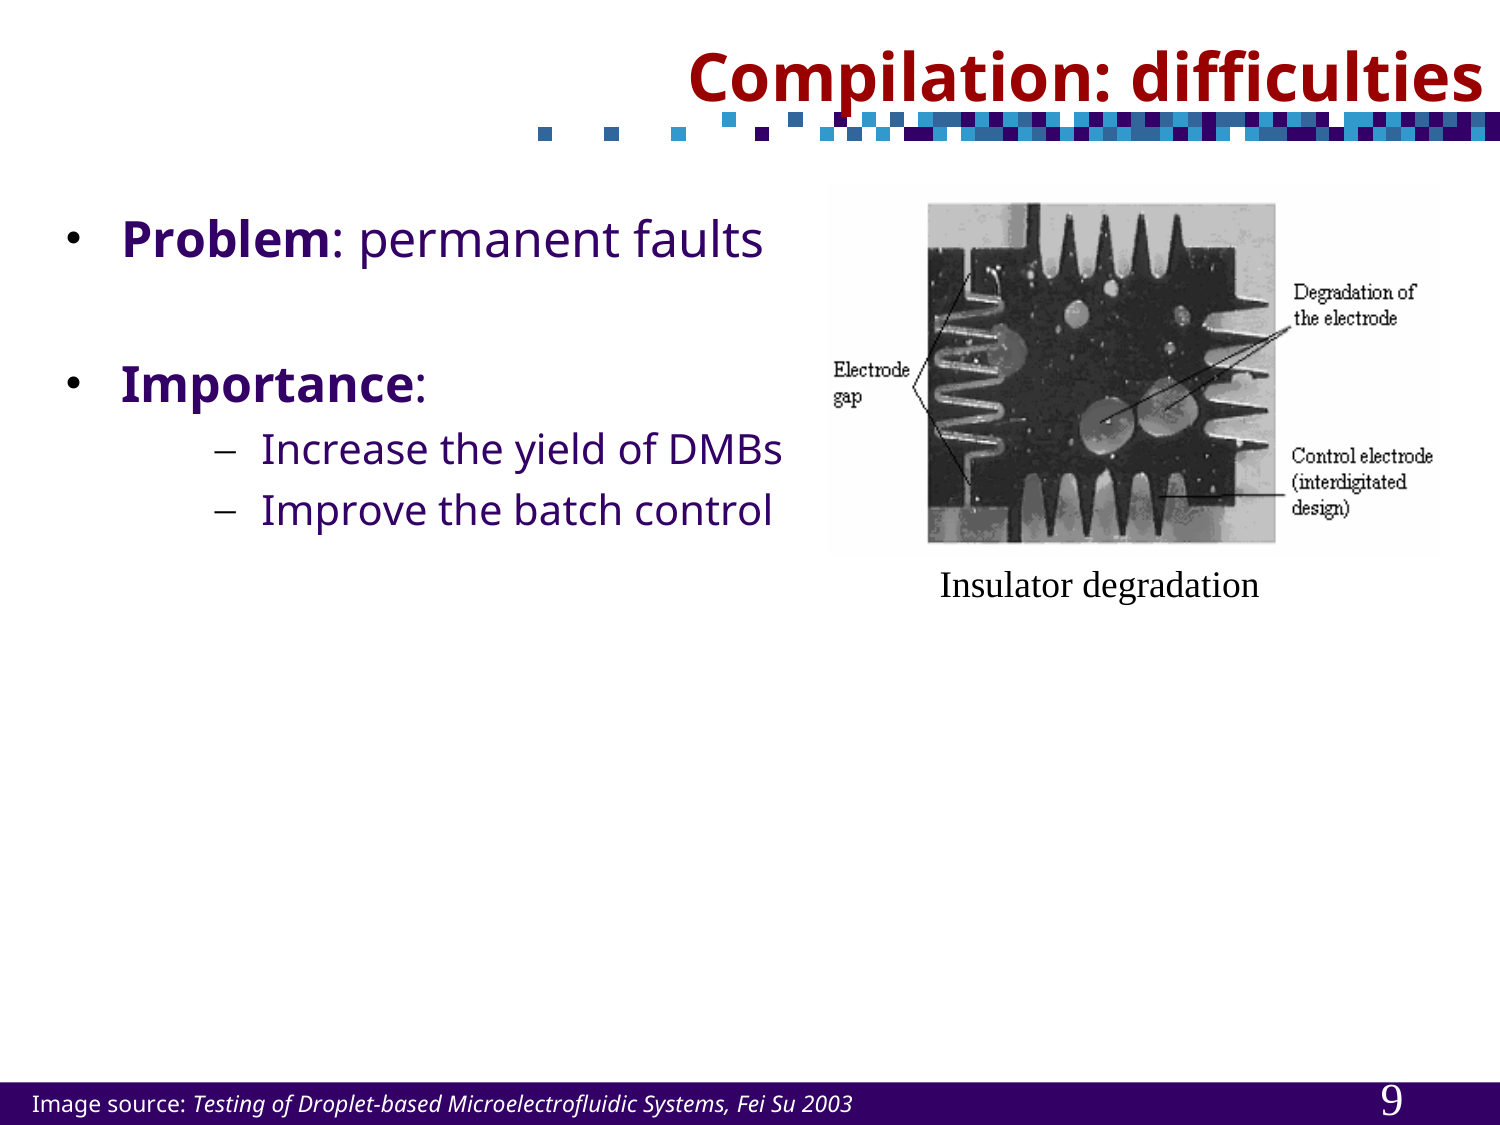

# Compilation: difficulties
Problem: permanent faults
Importance:
Increase the yield of DMBs
Improve the batch control
Insulator degradation
Image source: Testing of Droplet-based Microelectrofluidic Systems, Fei Su 2003